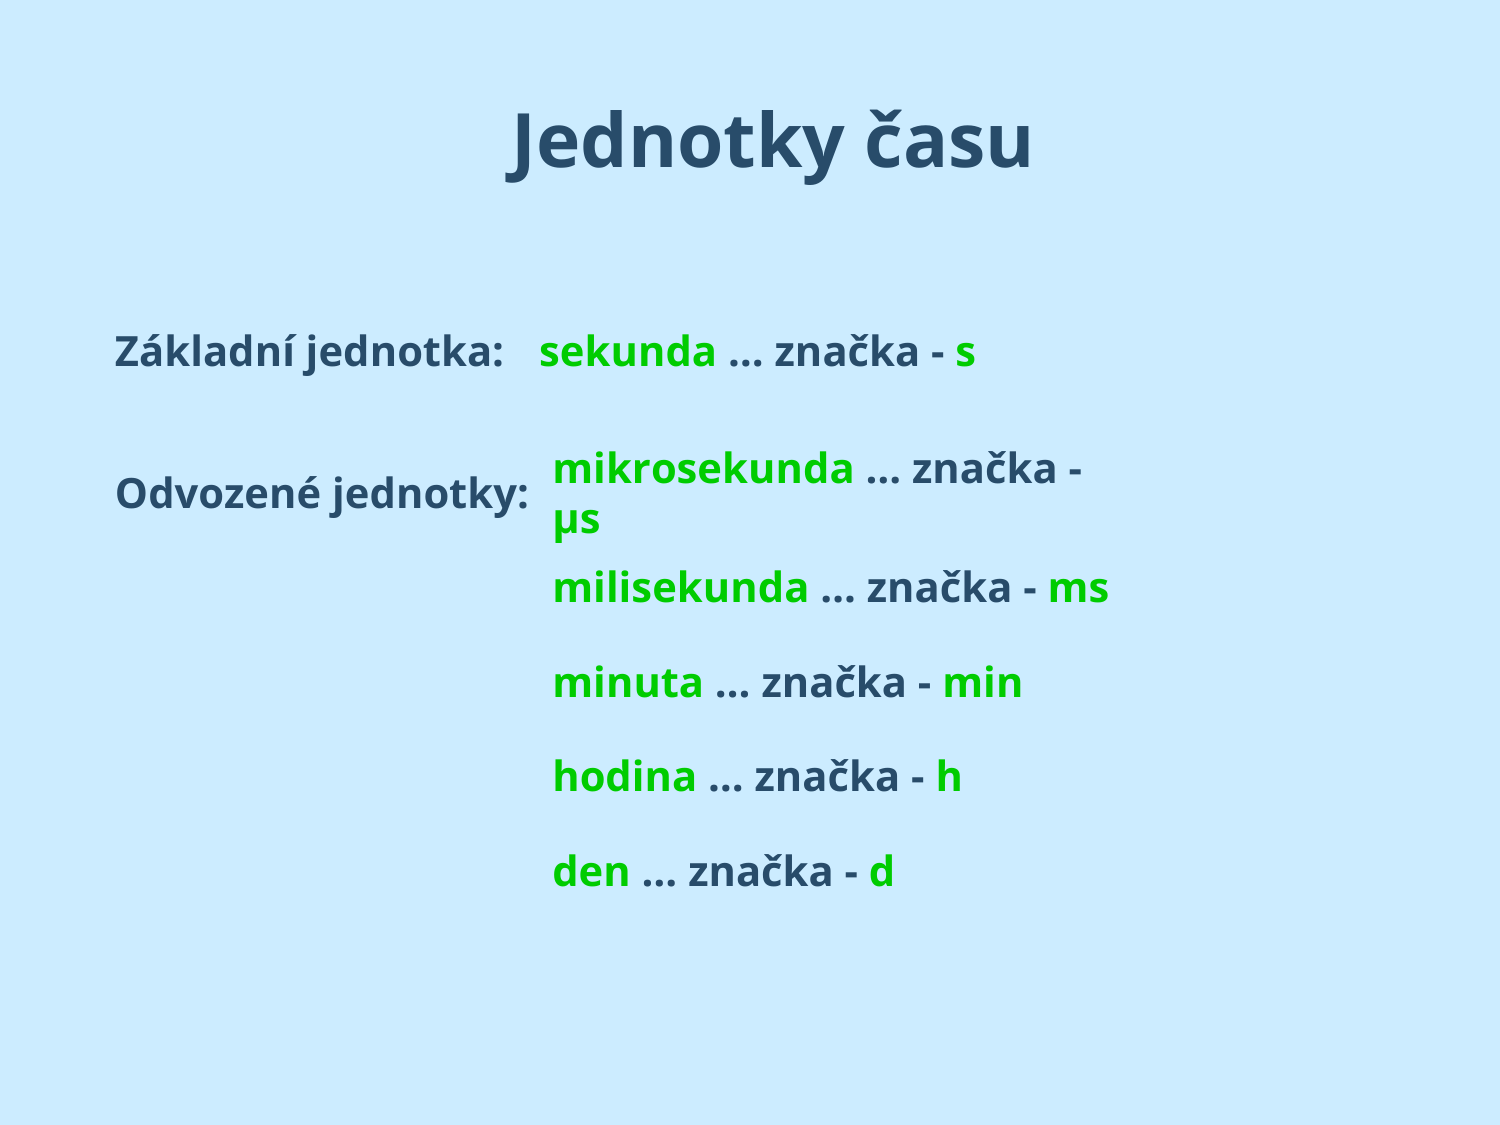

Jednotky času
Základní jednotka:
 sekunda … značka - s
Odvozené jednotky:
mikrosekunda … značka - μs
milisekunda … značka - ms
minuta … značka - min
hodina … značka - h
den … značka - d